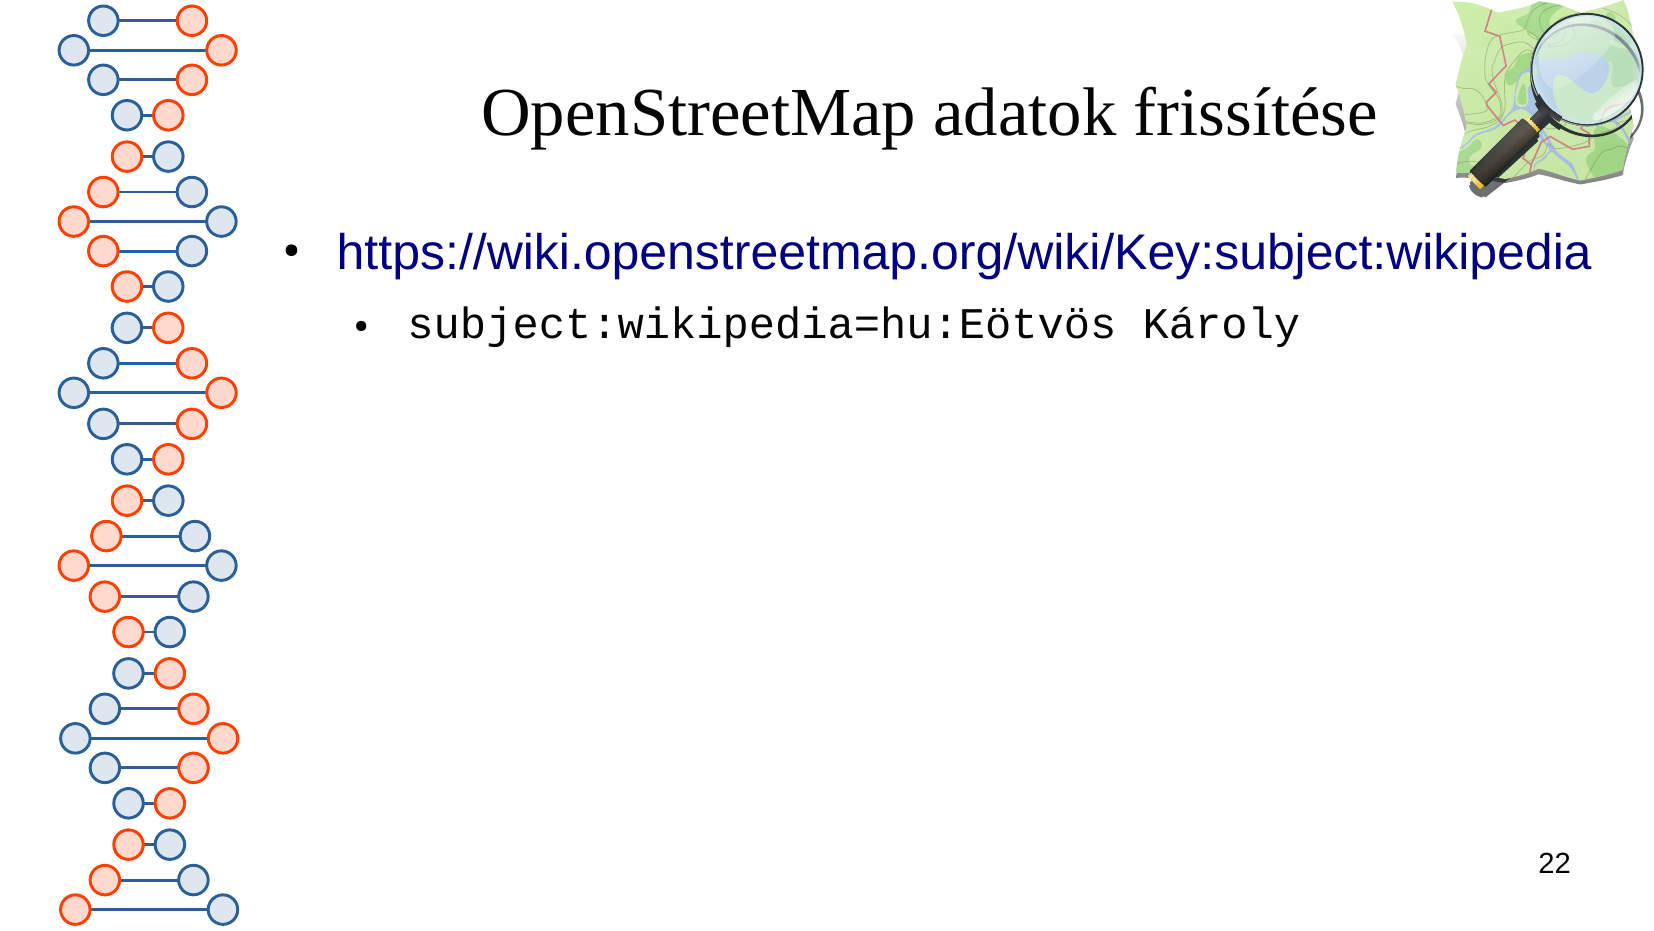

# OpenStreetMap adatok frissítése
https://wiki.openstreetmap.org/wiki/Key:subject:wikipedia
subject:wikipedia=hu:Eötvös Károly
22